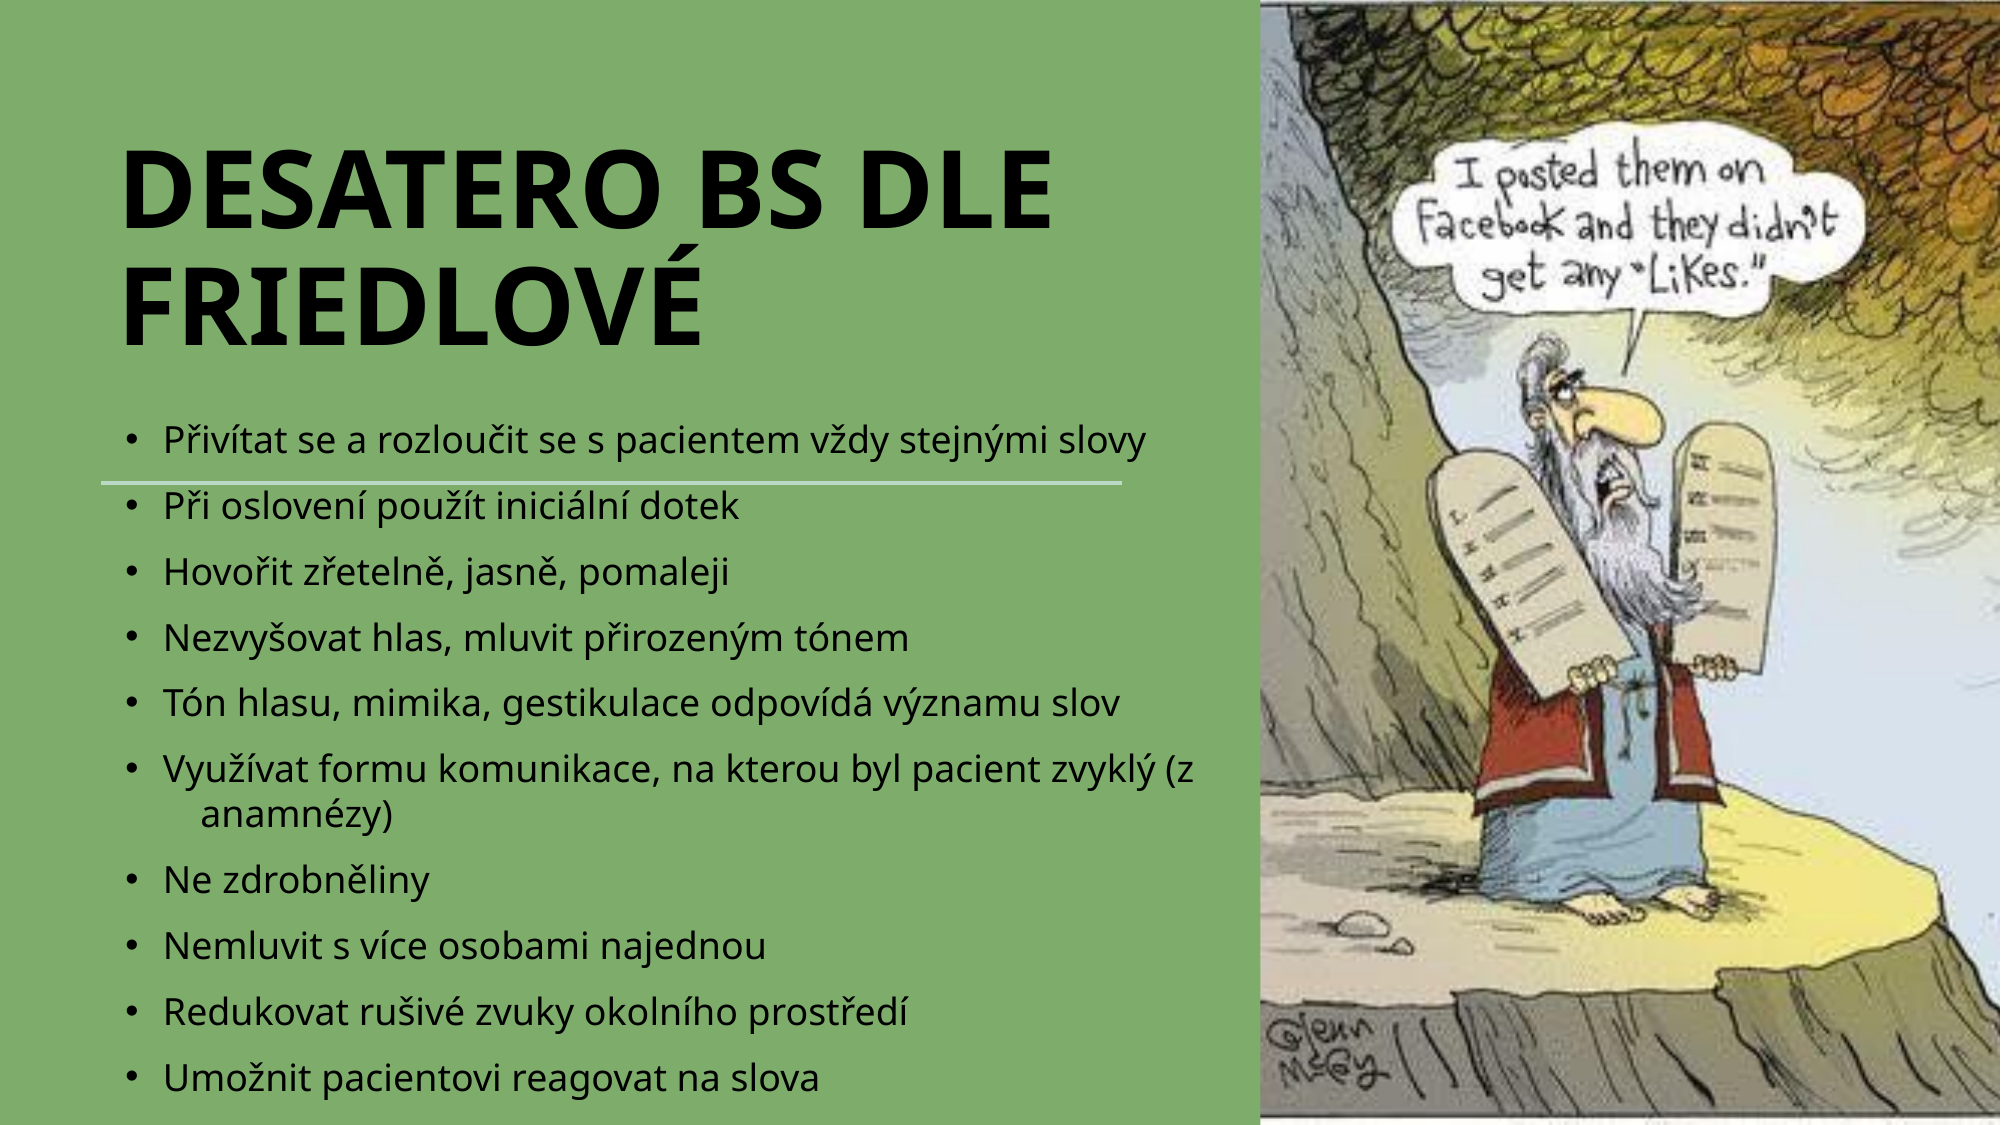

# DESATERO BS DLE FRIEDLOVÉ
Přivítat se a rozloučit se s pacientem vždy stejnými slovy
Při oslovení použít iniciální dotek
Hovořit zřetelně, jasně, pomaleji
Nezvyšovat hlas, mluvit přirozeným tónem
Tón hlasu, mimika, gestikulace odpovídá významu slov
Využívat formu komunikace, na kterou byl pacient zvyklý (z anamnézy)
Ne zdrobněliny
Nemluvit s více osobami najednou
Redukovat rušivé zvuky okolního prostředí
Umožnit pacientovi reagovat na slova